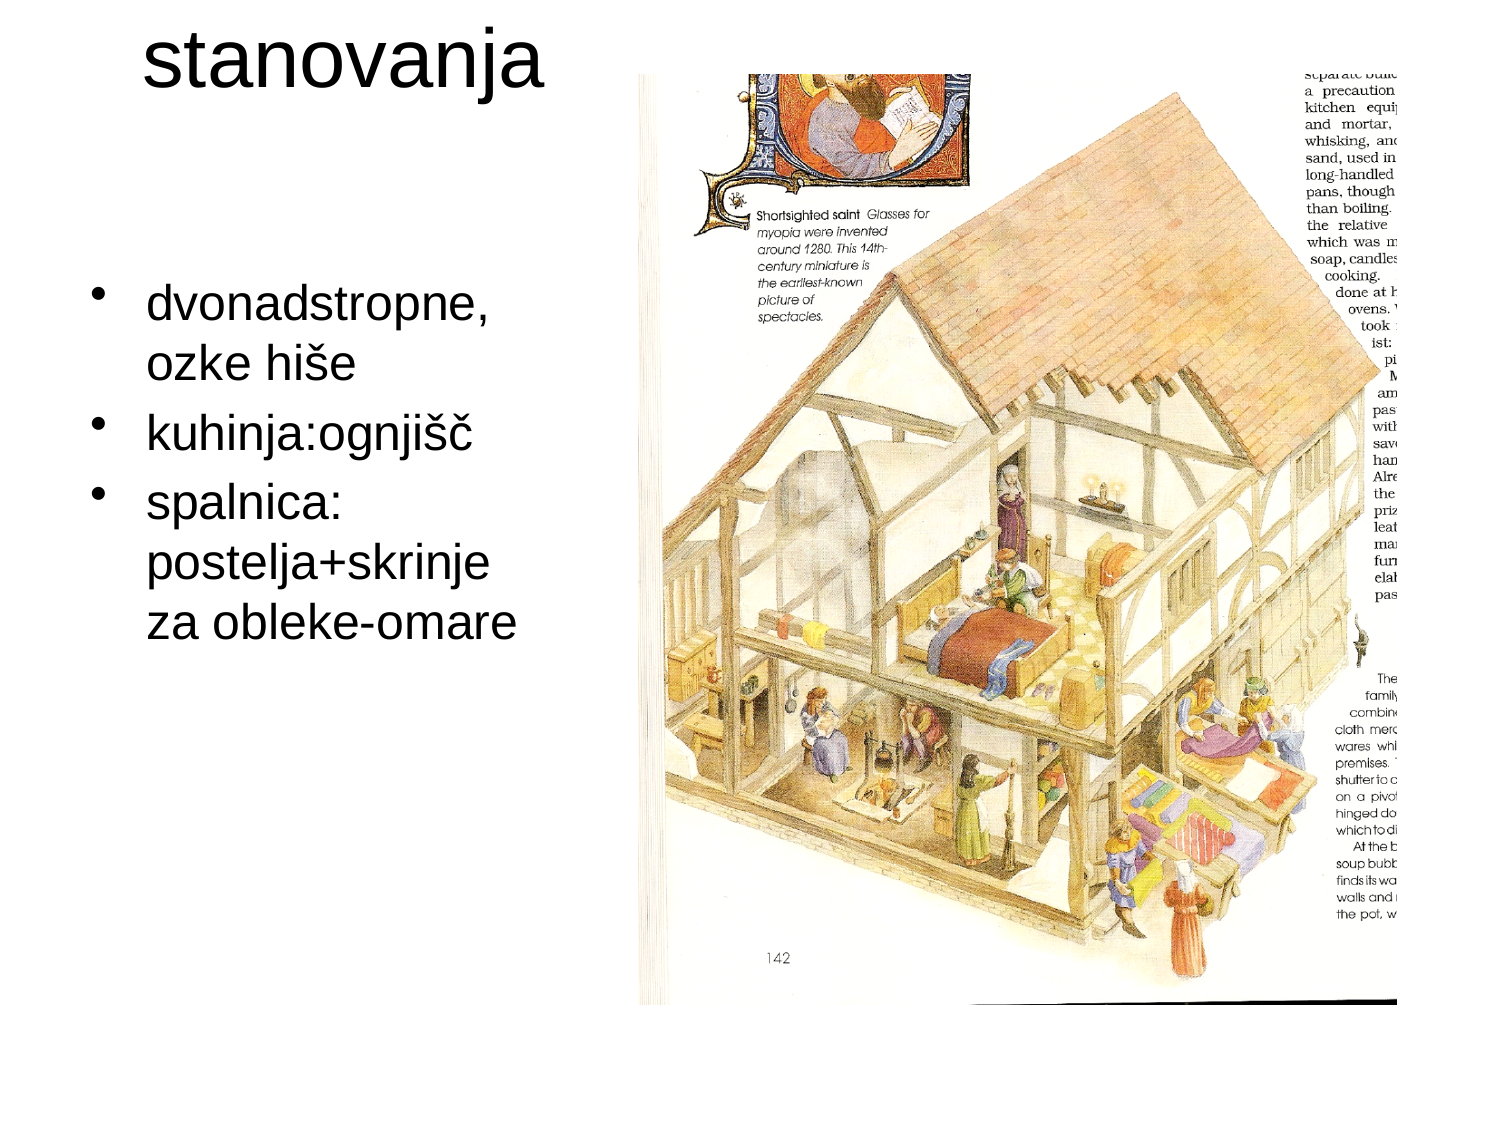

# stanovanja
dvonadstropne, ozke hiše
kuhinja:ognjišč
spalnica: postelja+skrinje za obleke-omare